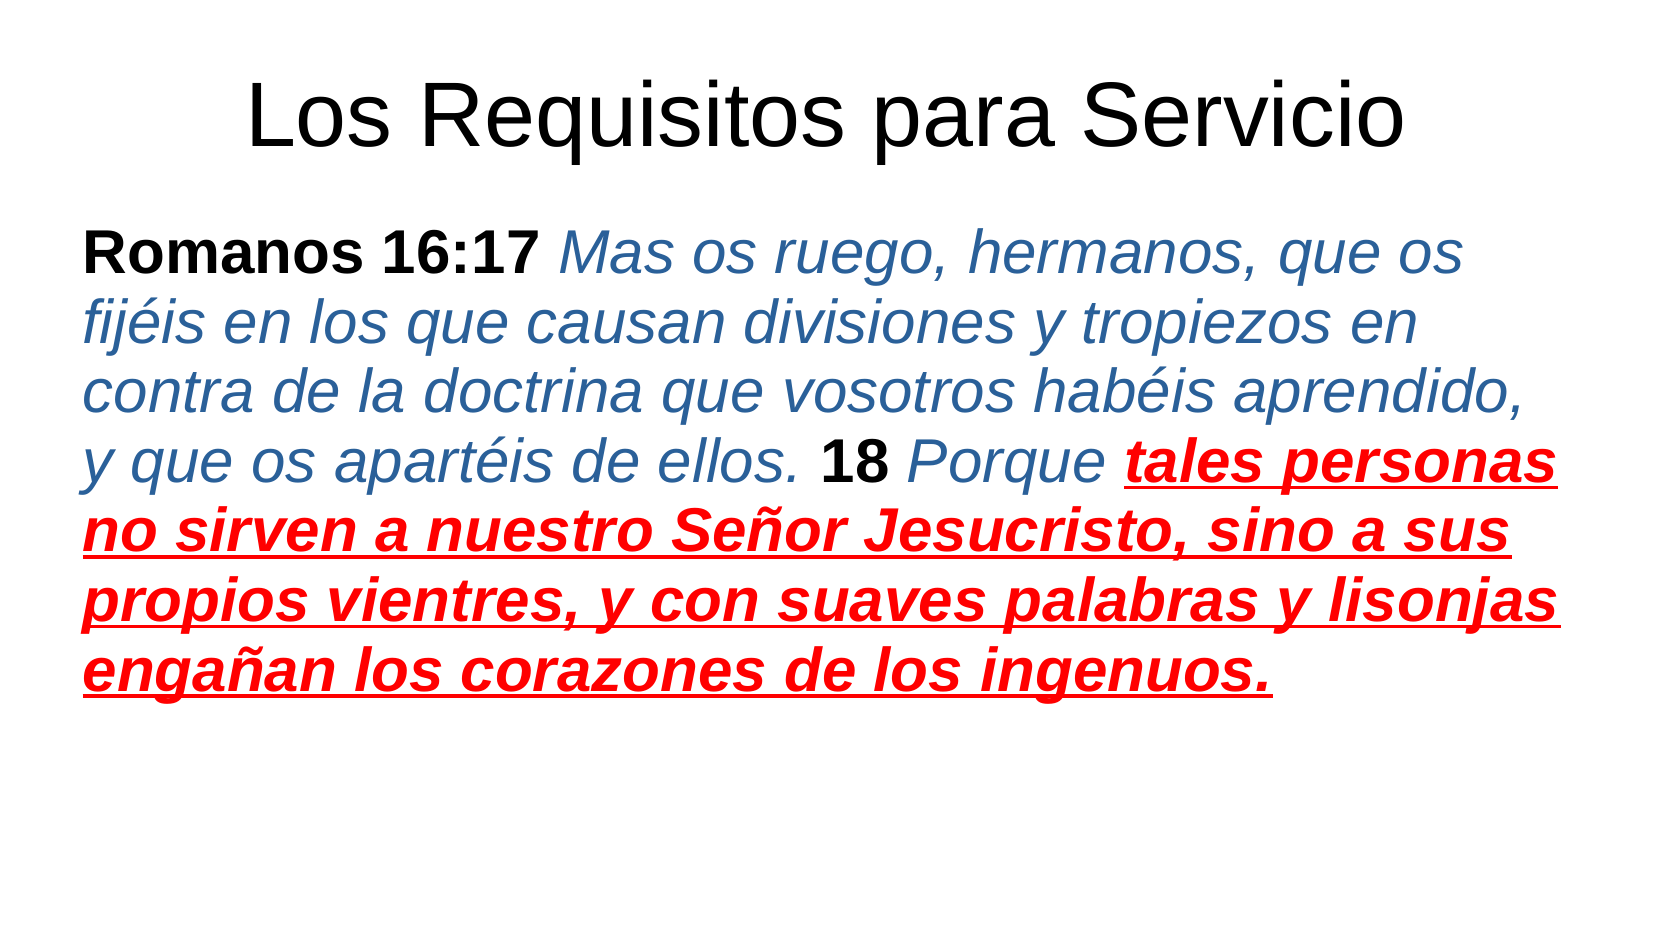

# Los Requisitos para Servicio
Romanos 16:17 Mas os ruego, hermanos, que os fijéis en los que causan divisiones y tropiezos en contra de la doctrina que vosotros habéis aprendido, y que os apartéis de ellos. 18 Porque tales personas no sirven a nuestro Señor Jesucristo, sino a sus propios vientres, y con suaves palabras y lisonjas engañan los corazones de los ingenuos.